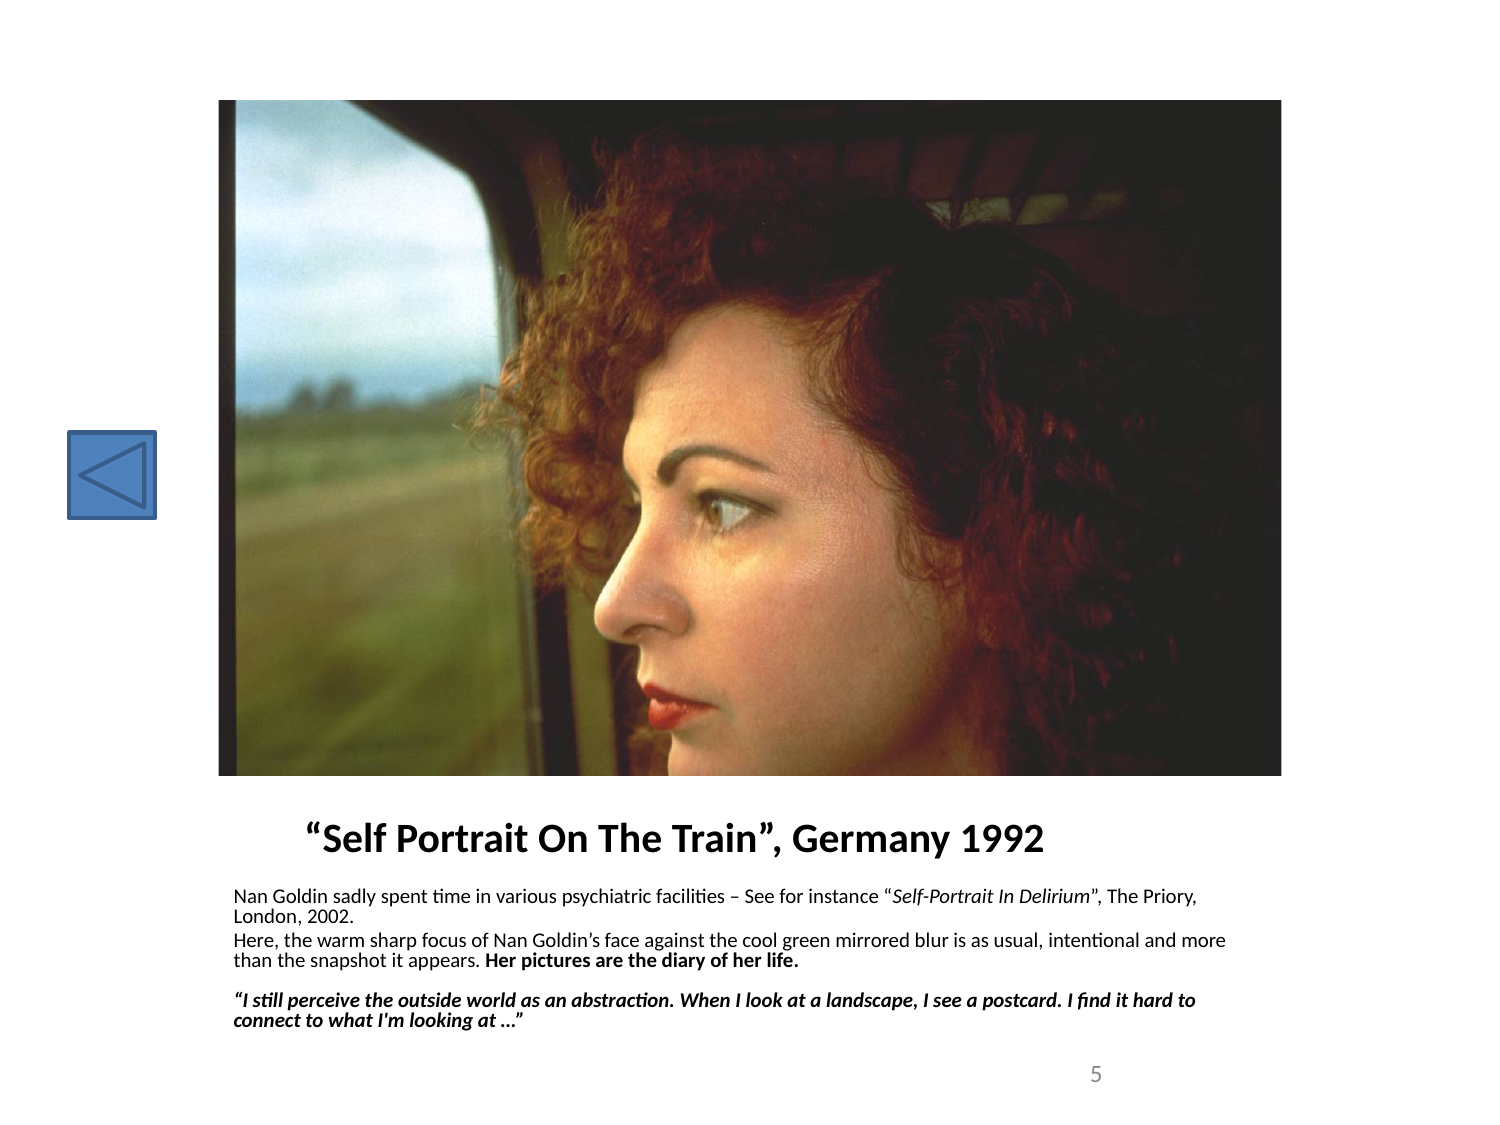

# “Self Portrait On The Train”, Germany 1992
Nan Goldin sadly spent time in various psychiatric facilities – See for instance “Self-Portrait In Delirium”, The Priory, London, 2002.
Here, the warm sharp focus of Nan Goldin’s face against the cool green mirrored blur is as usual, intentional and more than the snapshot it appears. Her pictures are the diary of her life.
“I still perceive the outside world as an abstraction. When I look at a landscape, I see a postcard. I find it hard to connect to what I'm looking at …”
5